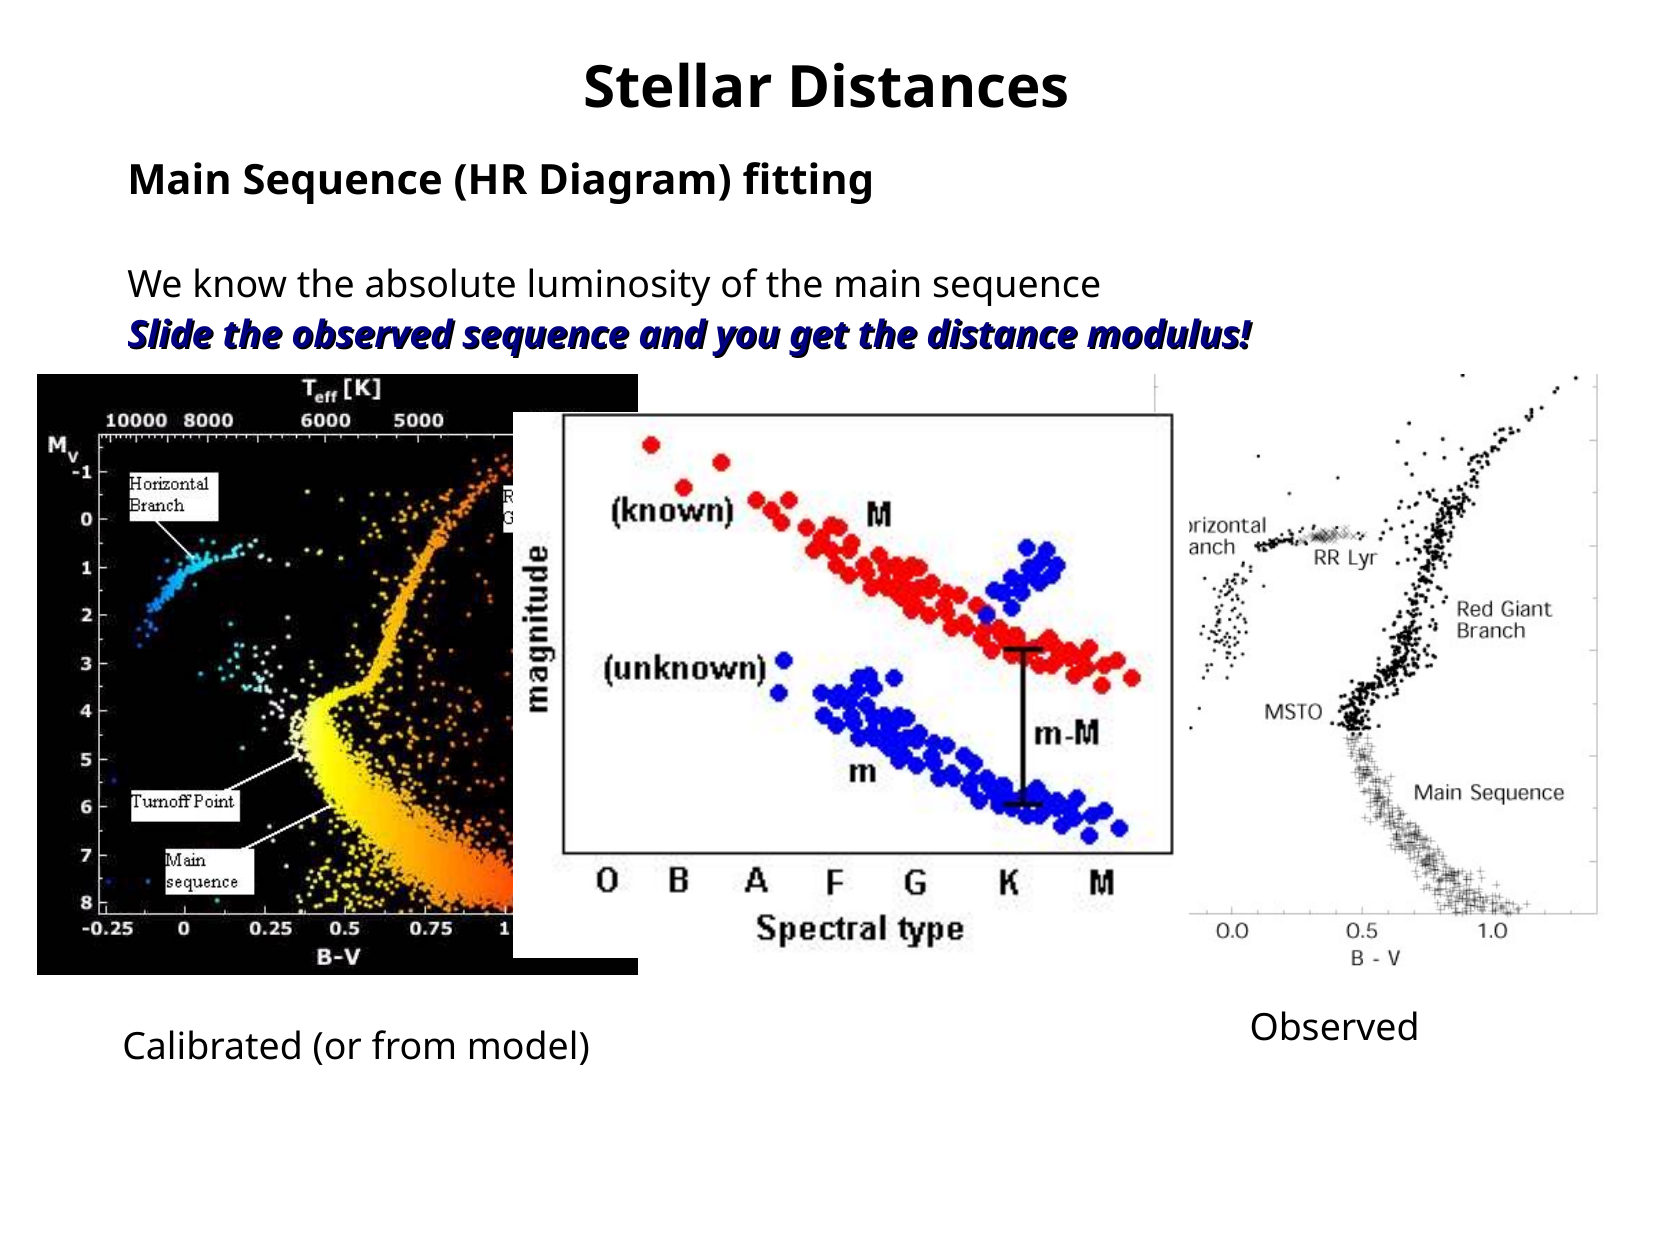

Stellar Distances
Main Sequence (HR Diagram) fitting
We know the absolute luminosity of the main sequence
Slide the observed sequence and you get the distance modulus!
Observed
Calibrated (or from model)